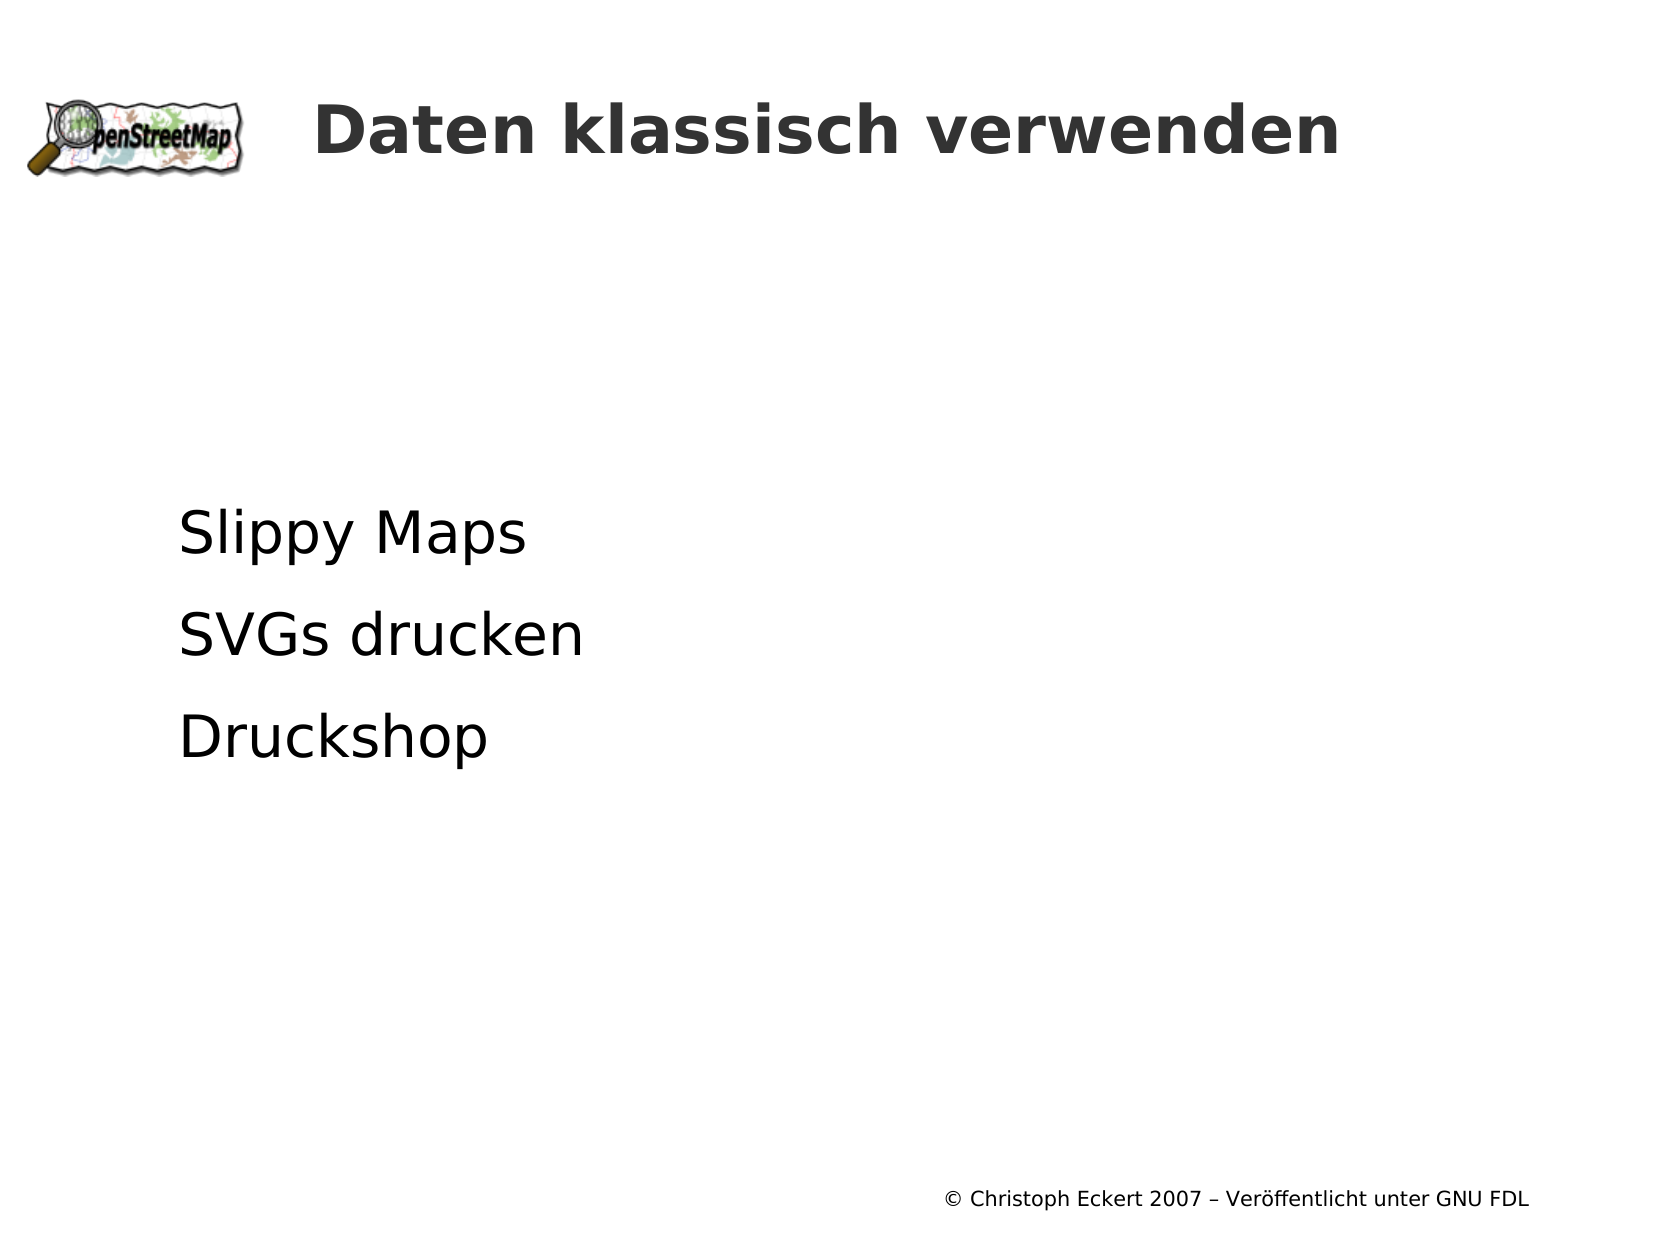

# Daten klassisch verwenden
Slippy Maps
SVGs drucken
Druckshop